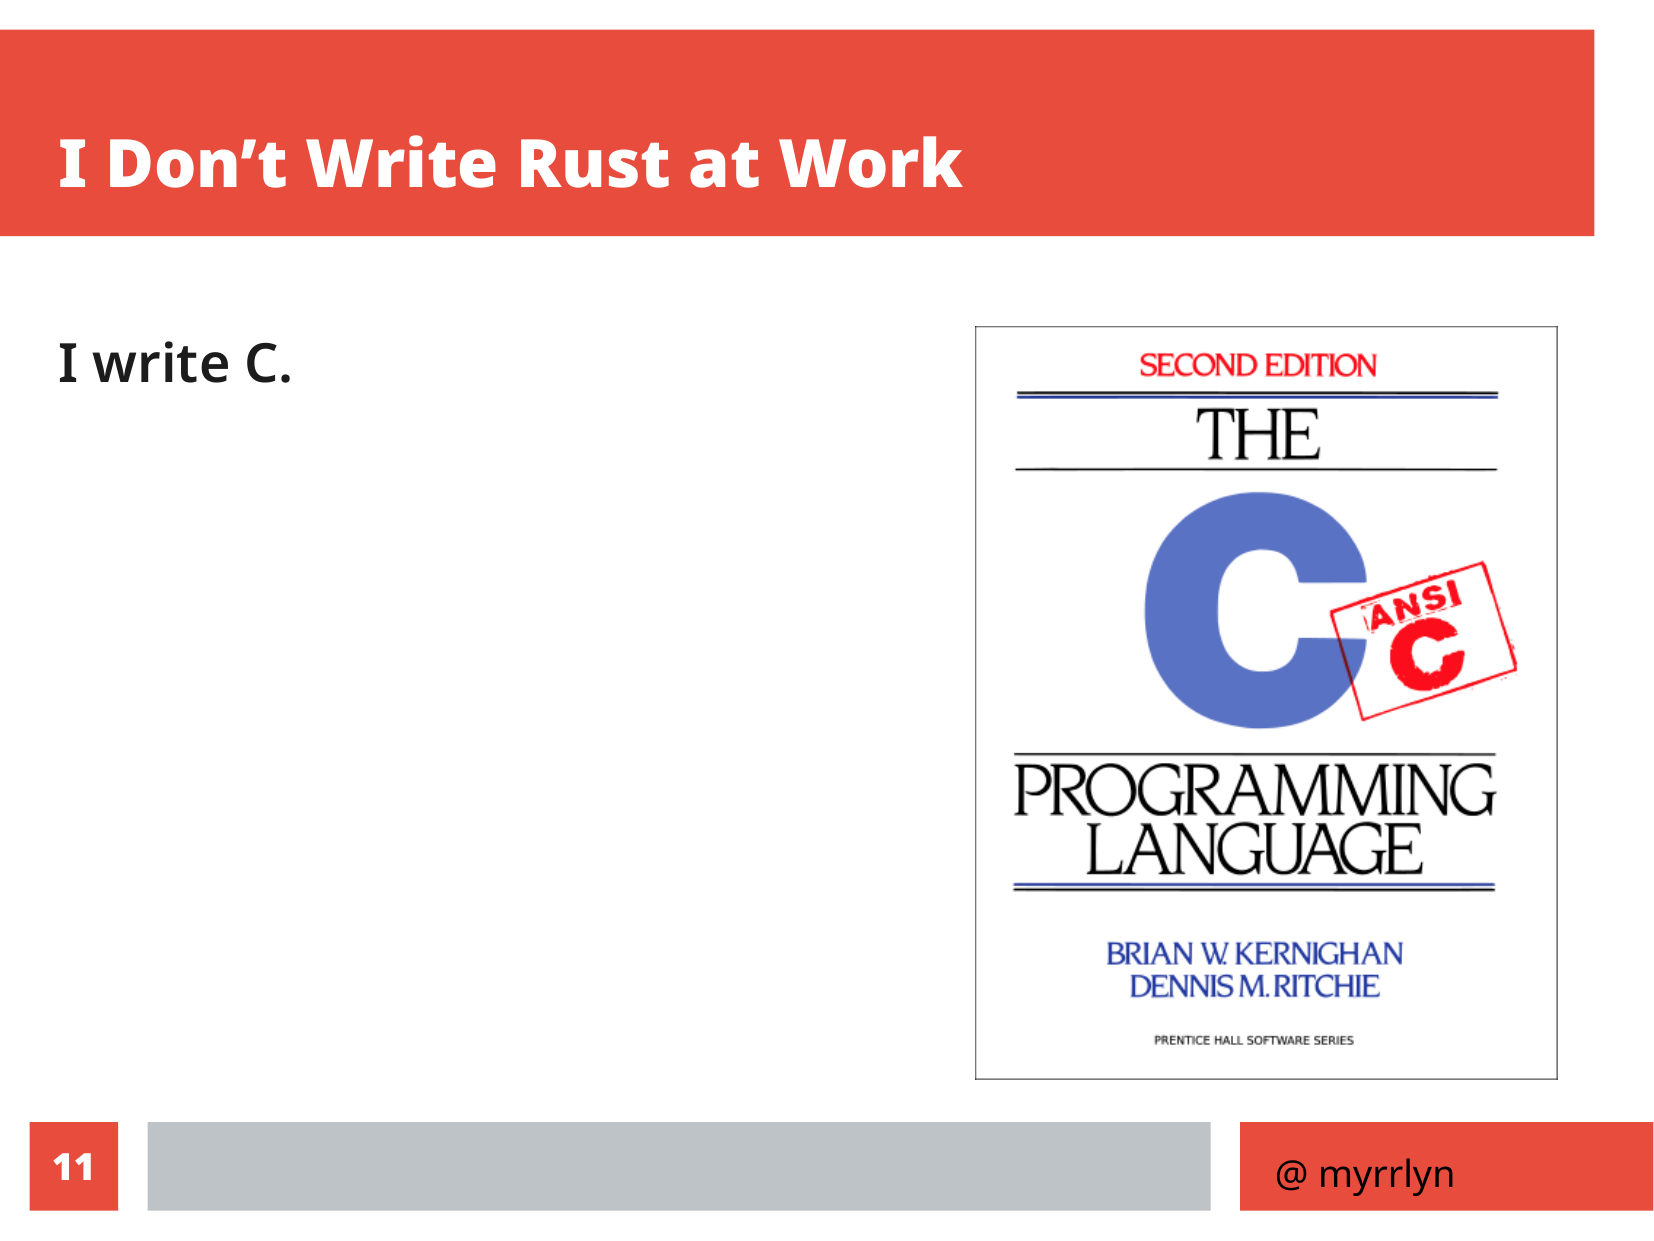

# I Don’t Write Rust at Work
I write C.
11
@ myrrlyn